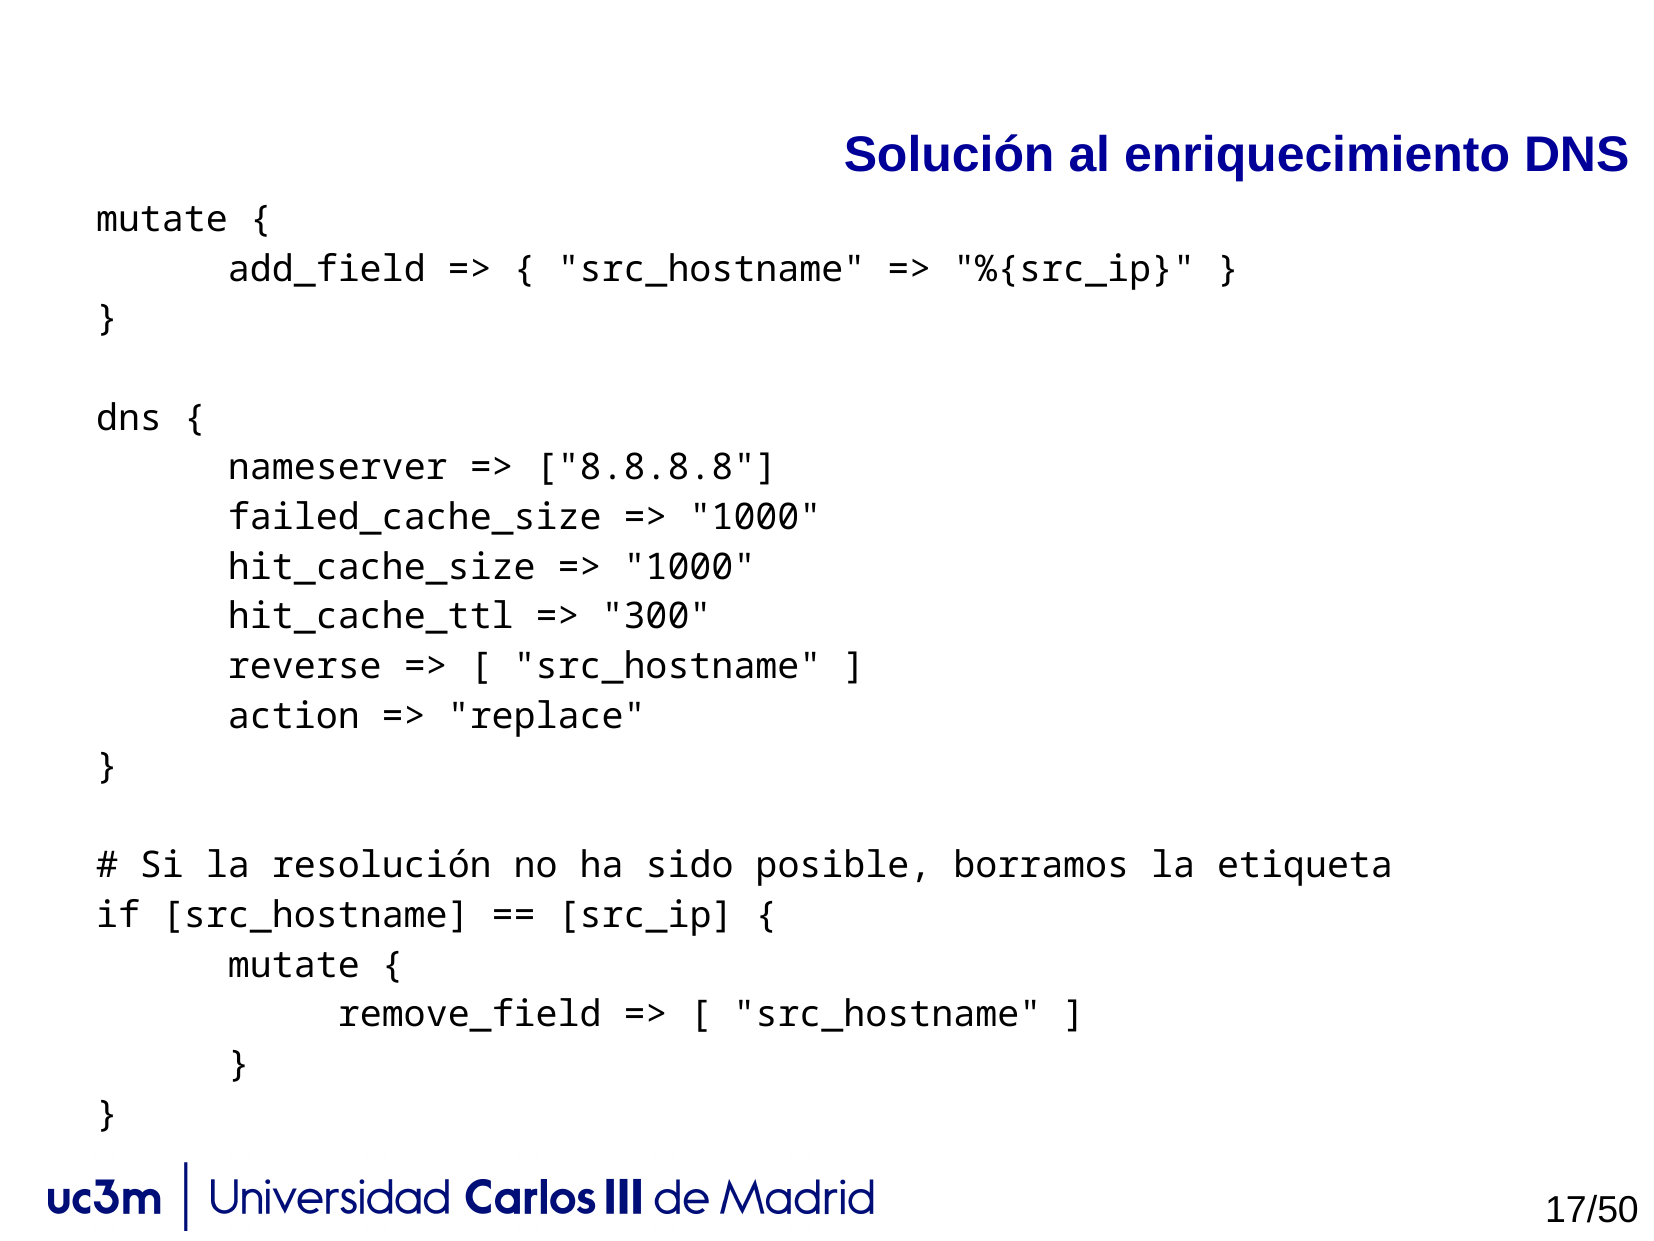

# Solución al enriquecimiento DNS
mutate {
 add_field => { "src_hostname" => "%{src_ip}" }
}
dns {
 nameserver => ["8.8.8.8"]
 failed_cache_size => "1000"
 hit_cache_size => "1000"
 hit_cache_ttl => "300"
 reverse => [ "src_hostname" ]
 action => "replace"
}
# Si la resolución no ha sido posible, borramos la etiqueta
if [src_hostname] == [src_ip] {
 mutate {
 remove_field => [ "src_hostname" ]
 }
}